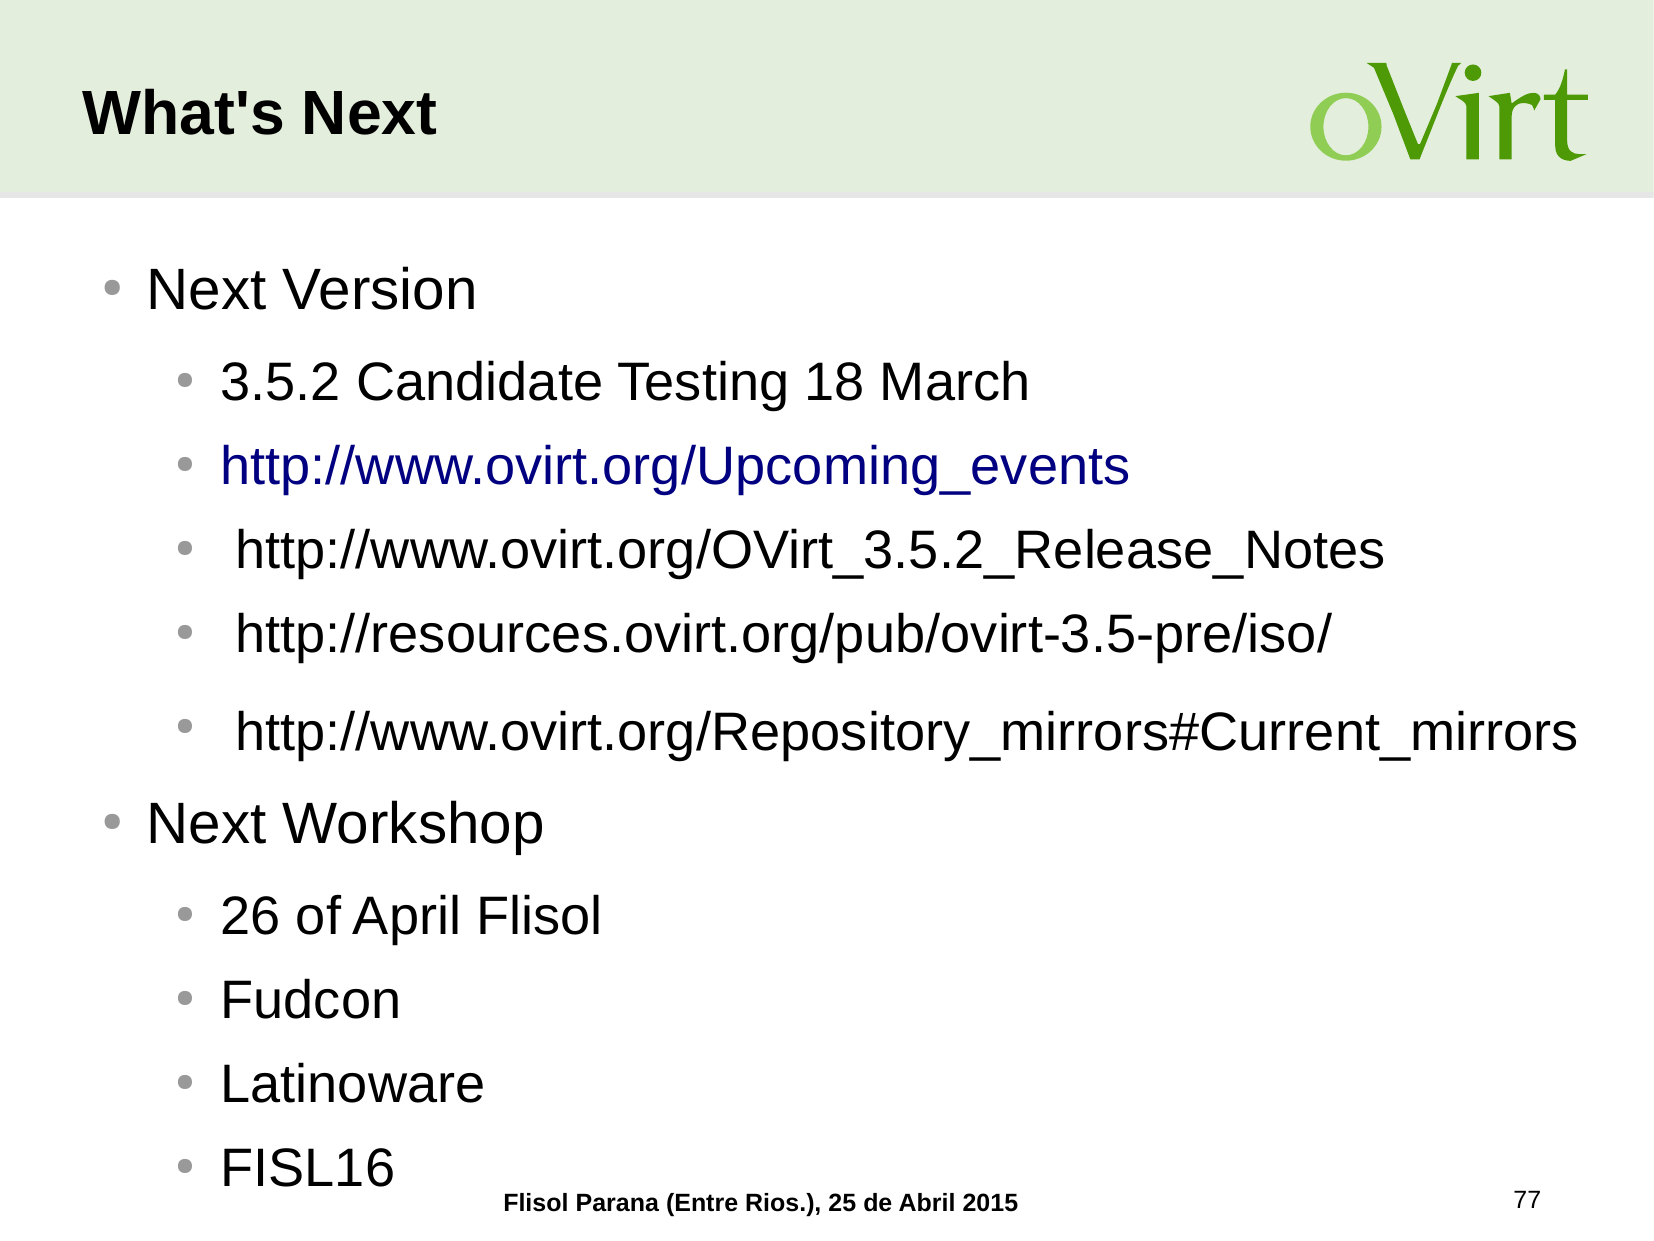

# What's Next
Next Version
3.5.2 Candidate Testing 18 March
http://www.ovirt.org/Upcoming_events
 http://www.ovirt.org/OVirt_3.5.2_Release_Notes
 http://resources.ovirt.org/pub/ovirt-3.5-pre/iso/
 http://www.ovirt.org/Repository_mirrors#Current_mirrors﻿
Next Workshop
26 of April Flisol
Fudcon
Latinoware
FISL16